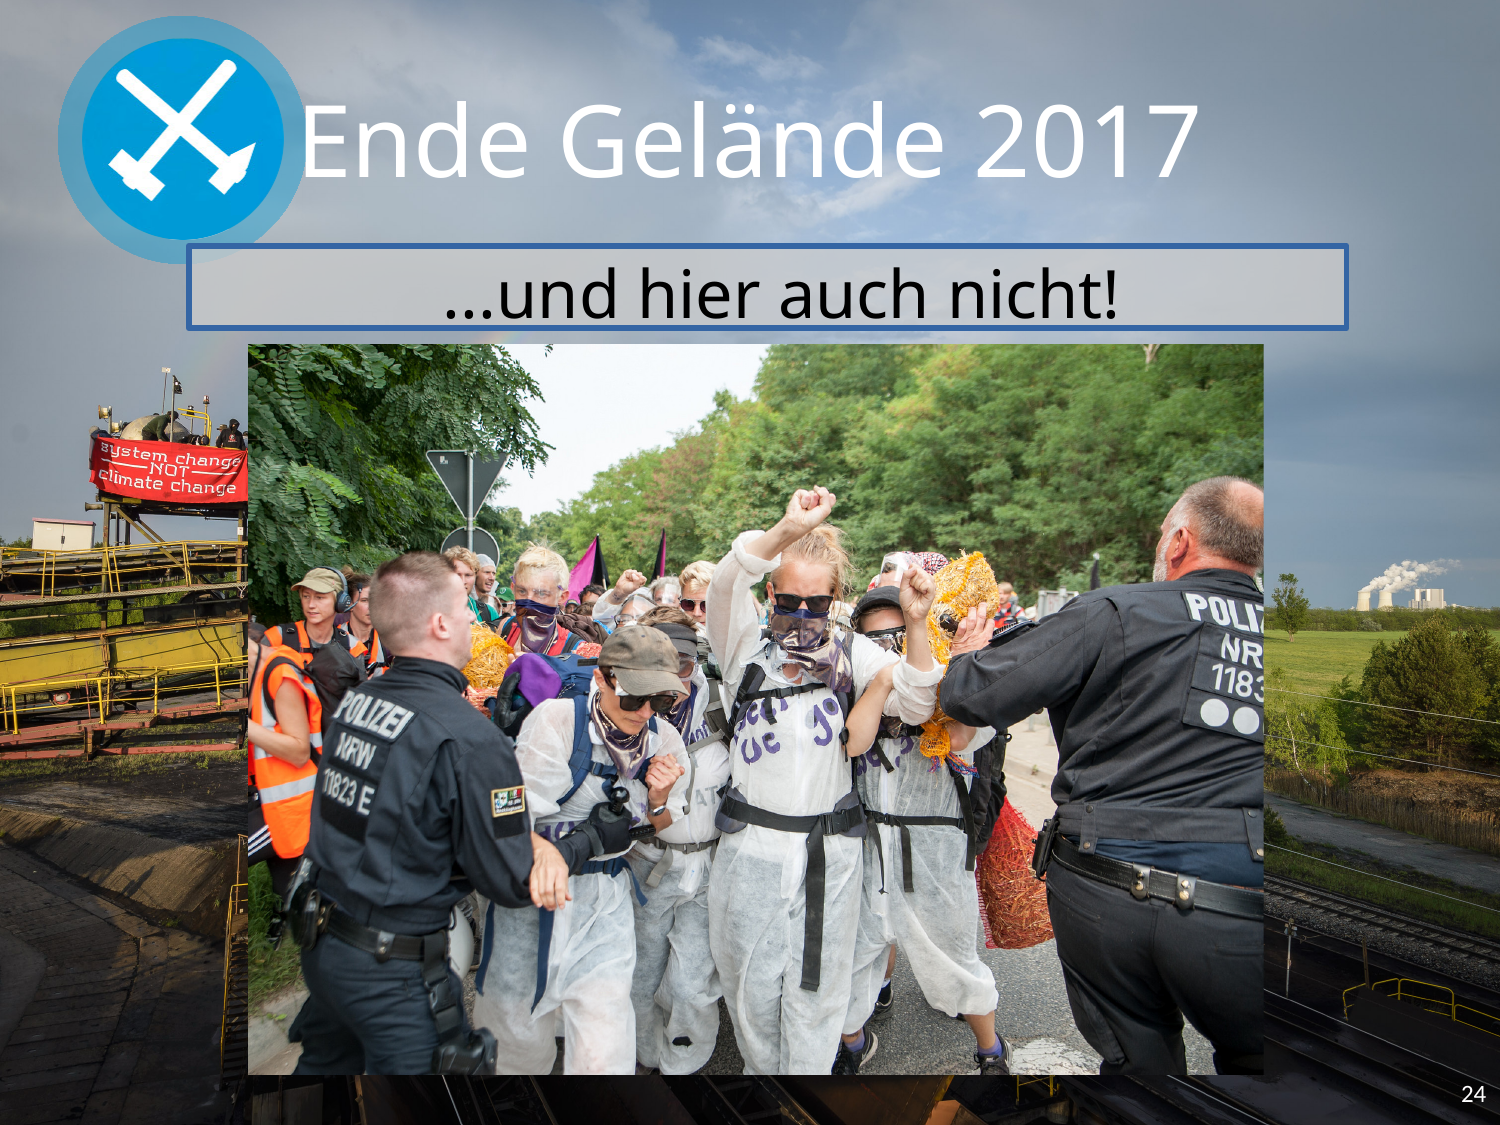

# Ende Gelände 2017
 ...und hier auch nicht!
24